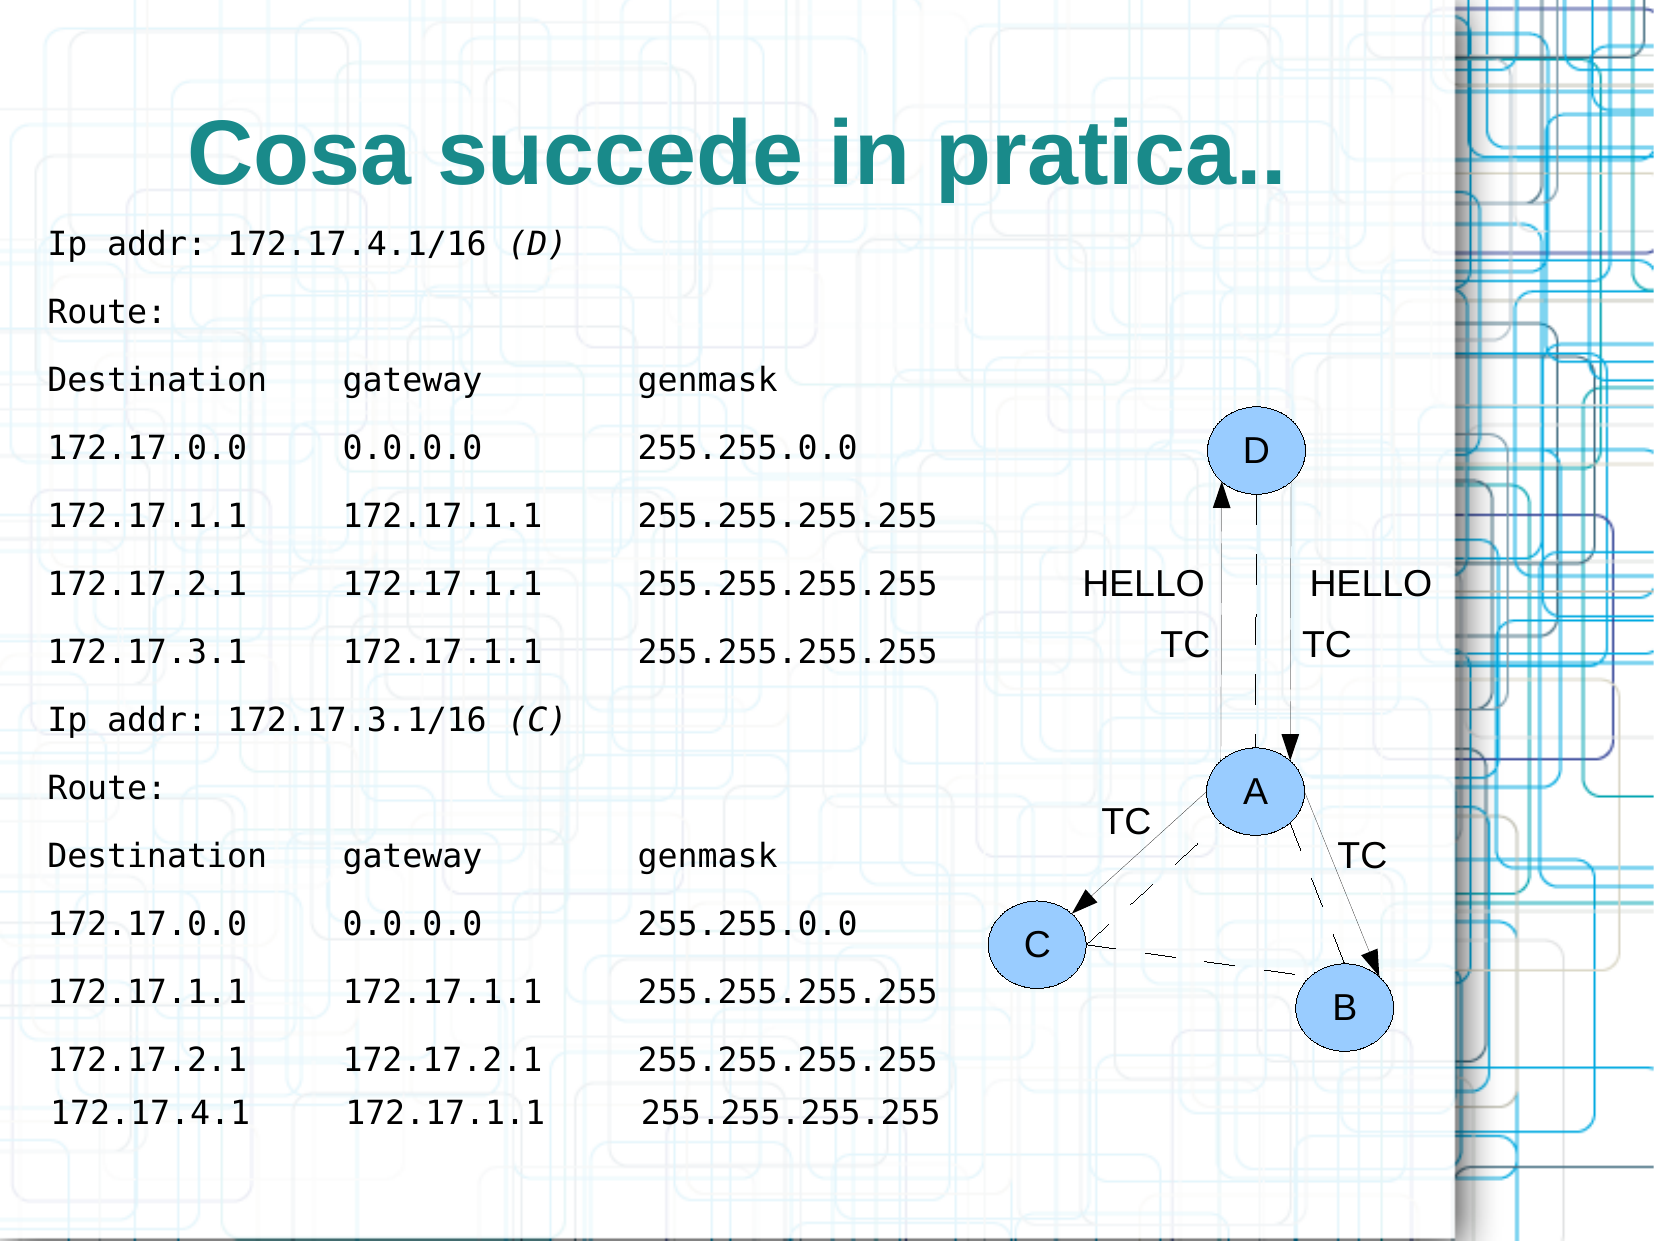

# Cosa succede in pratica..
Ip addr: 172.17.4.1/16 (D)
Route:
Destination		gateway			genmask
172.17.0.0		0.0.0.0			255.255.0.0
172.17.1.1		172.17.1.1		255.255.255.255
172.17.2.1		172.17.1.1		255.255.255.255
172.17.3.1		172.17.1.1		255.255.255.255
Ip addr: 172.17.3.1/16 (C)
Route:
Destination		gateway			genmask
172.17.0.0		0.0.0.0			255.255.0.0
172.17.1.1		172.17.1.1		255.255.255.255
172.17.2.1		172.17.2.1		255.255.255.255
D
HELLO
HELLO
TC
TC
A
TC
TC
C
B
172.17.4.1		172.17.1.1		255.255.255.255